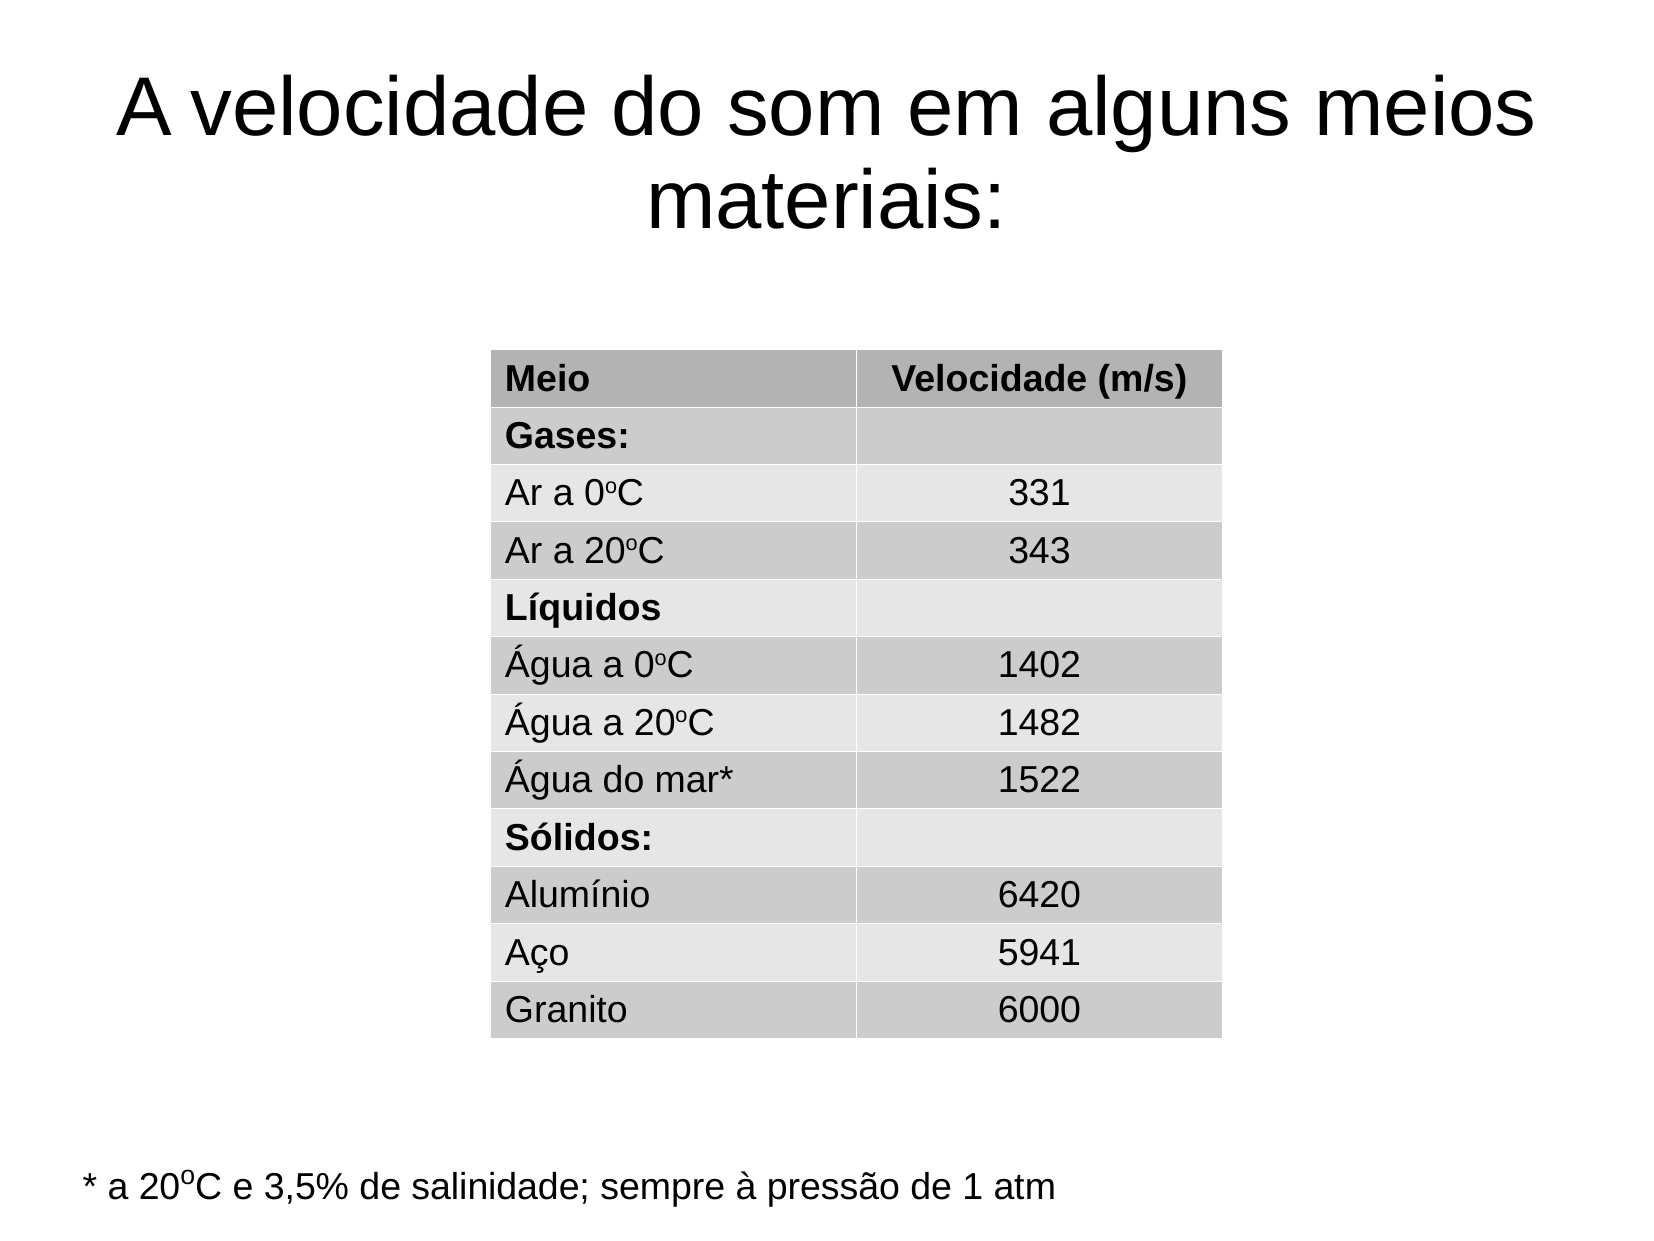

# A velocidade do som em alguns meios materiais:
| Meio | Velocidade (m/s) |
| --- | --- |
| Gases: | |
| Ar a 0oC | 331 |
| Ar a 20oC | 343 |
| Líquidos | |
| Água a 0oC | 1402 |
| Água a 20oC | 1482 |
| Água do mar\* | 1522 |
| Sólidos: | |
| Alumínio | 6420 |
| Aço | 5941 |
| Granito | 6000 |
* a 20oC e 3,5% de salinidade; sempre à pressão de 1 atm